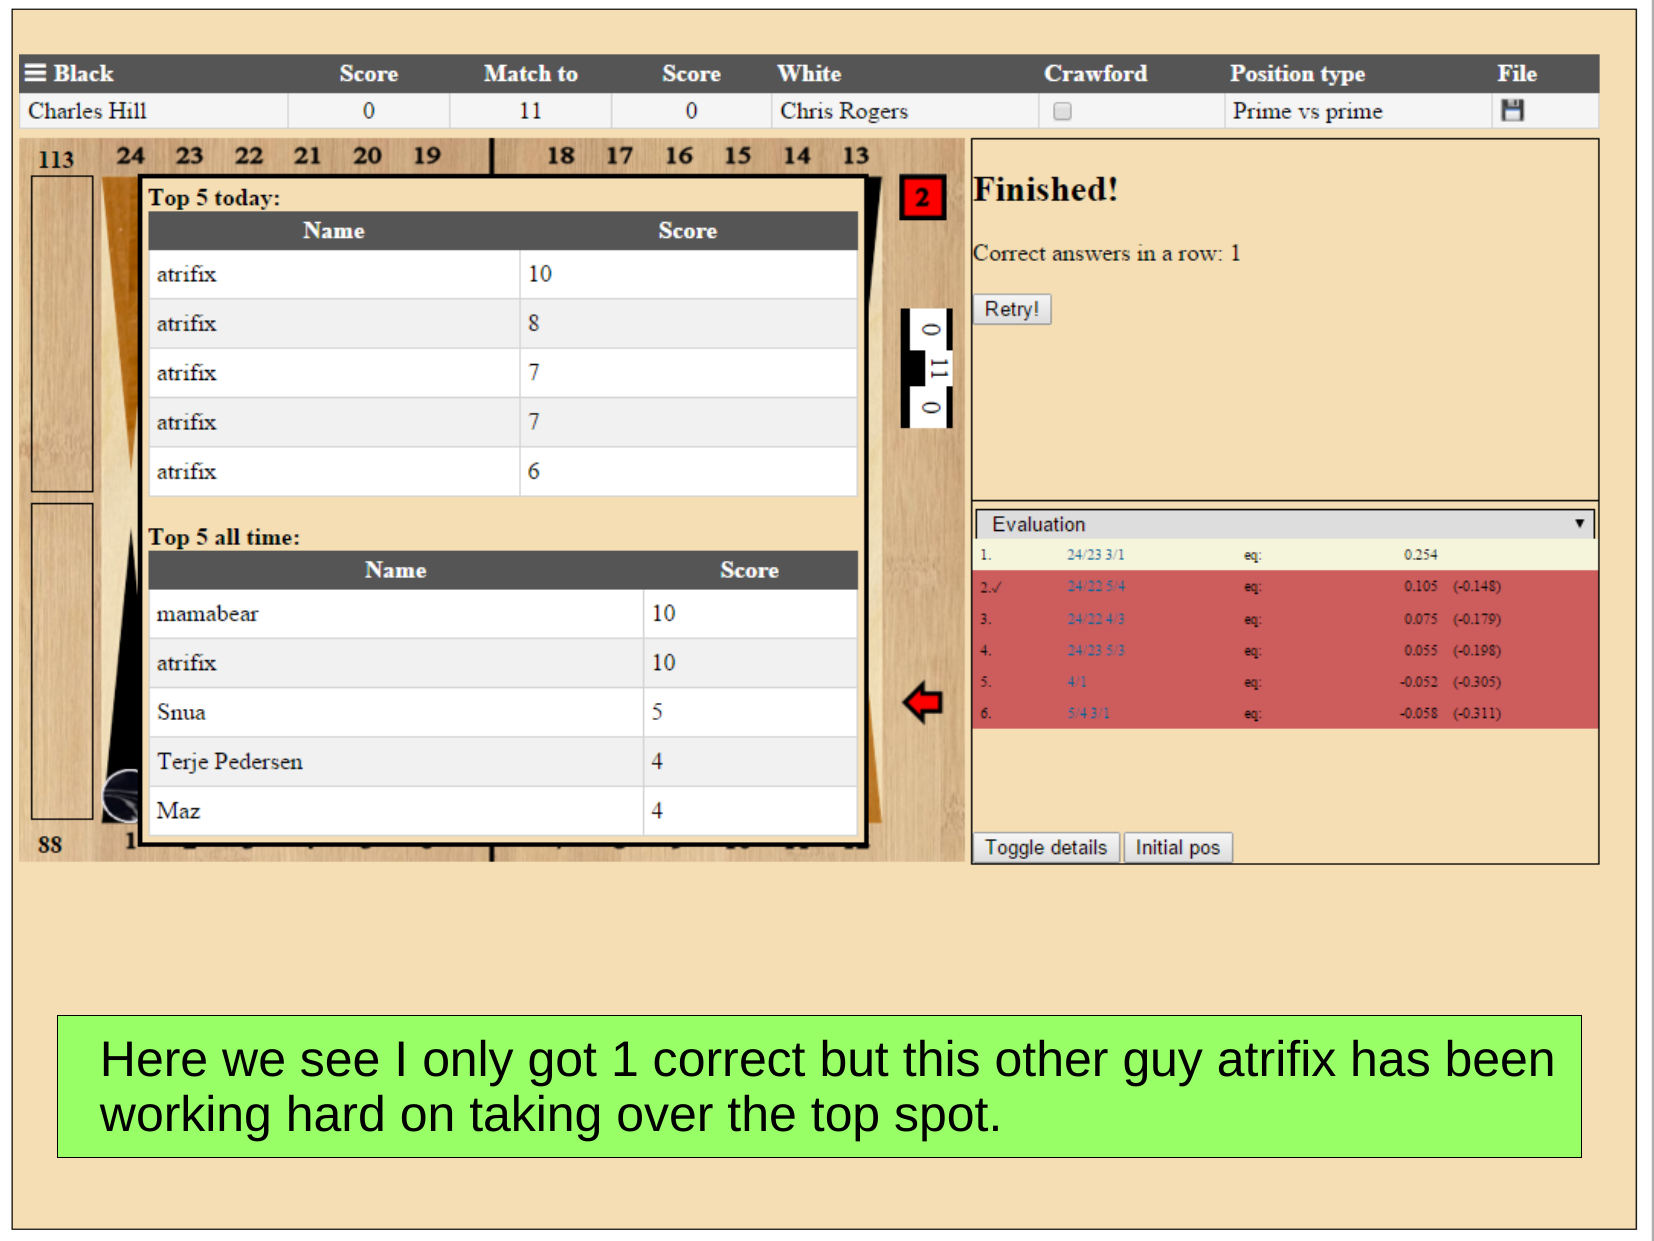

# Backgammon Studio
Here we see I only got 1 correct but this other guy atrifix has been
working hard on taking over the top spot.